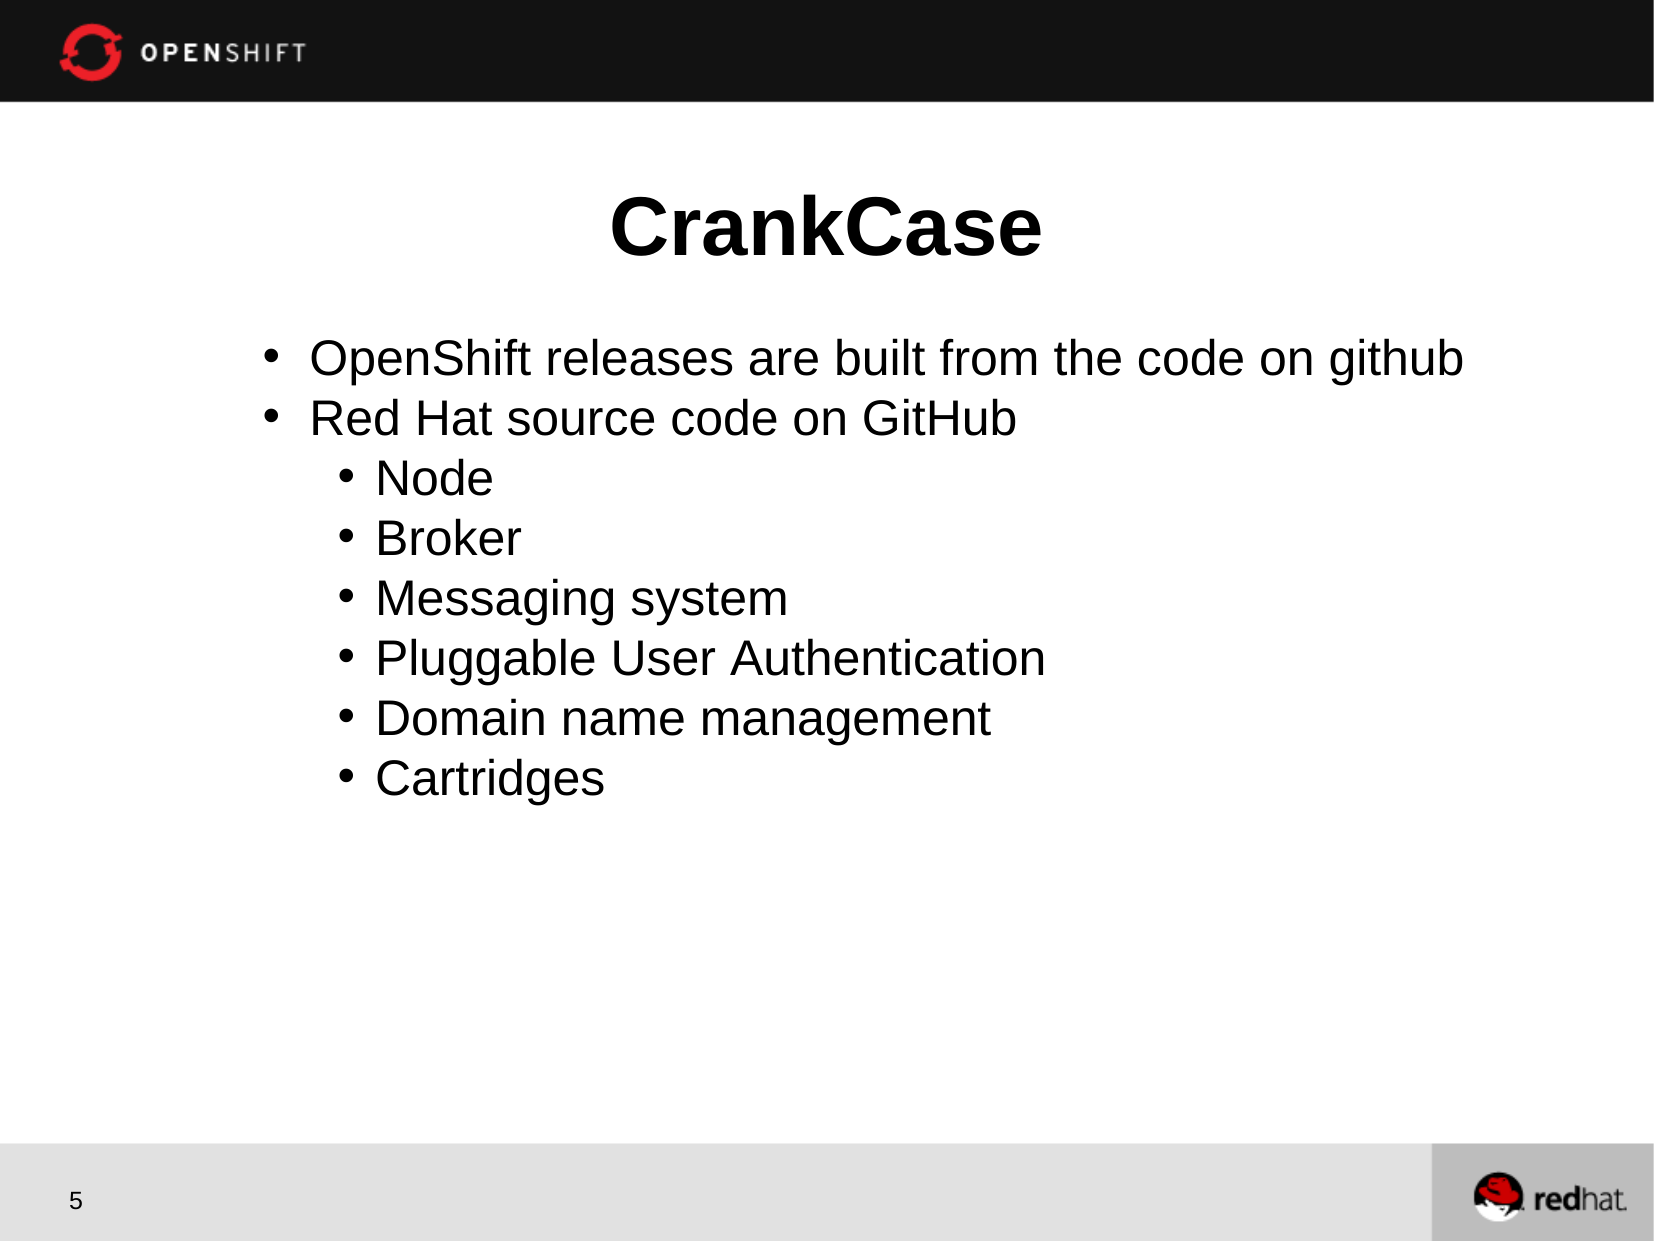

CrankCase
OpenShift releases are built from the code on github
Red Hat source code on GitHub
Node
Broker
Messaging system
Pluggable User Authentication
Domain name management
Cartridges